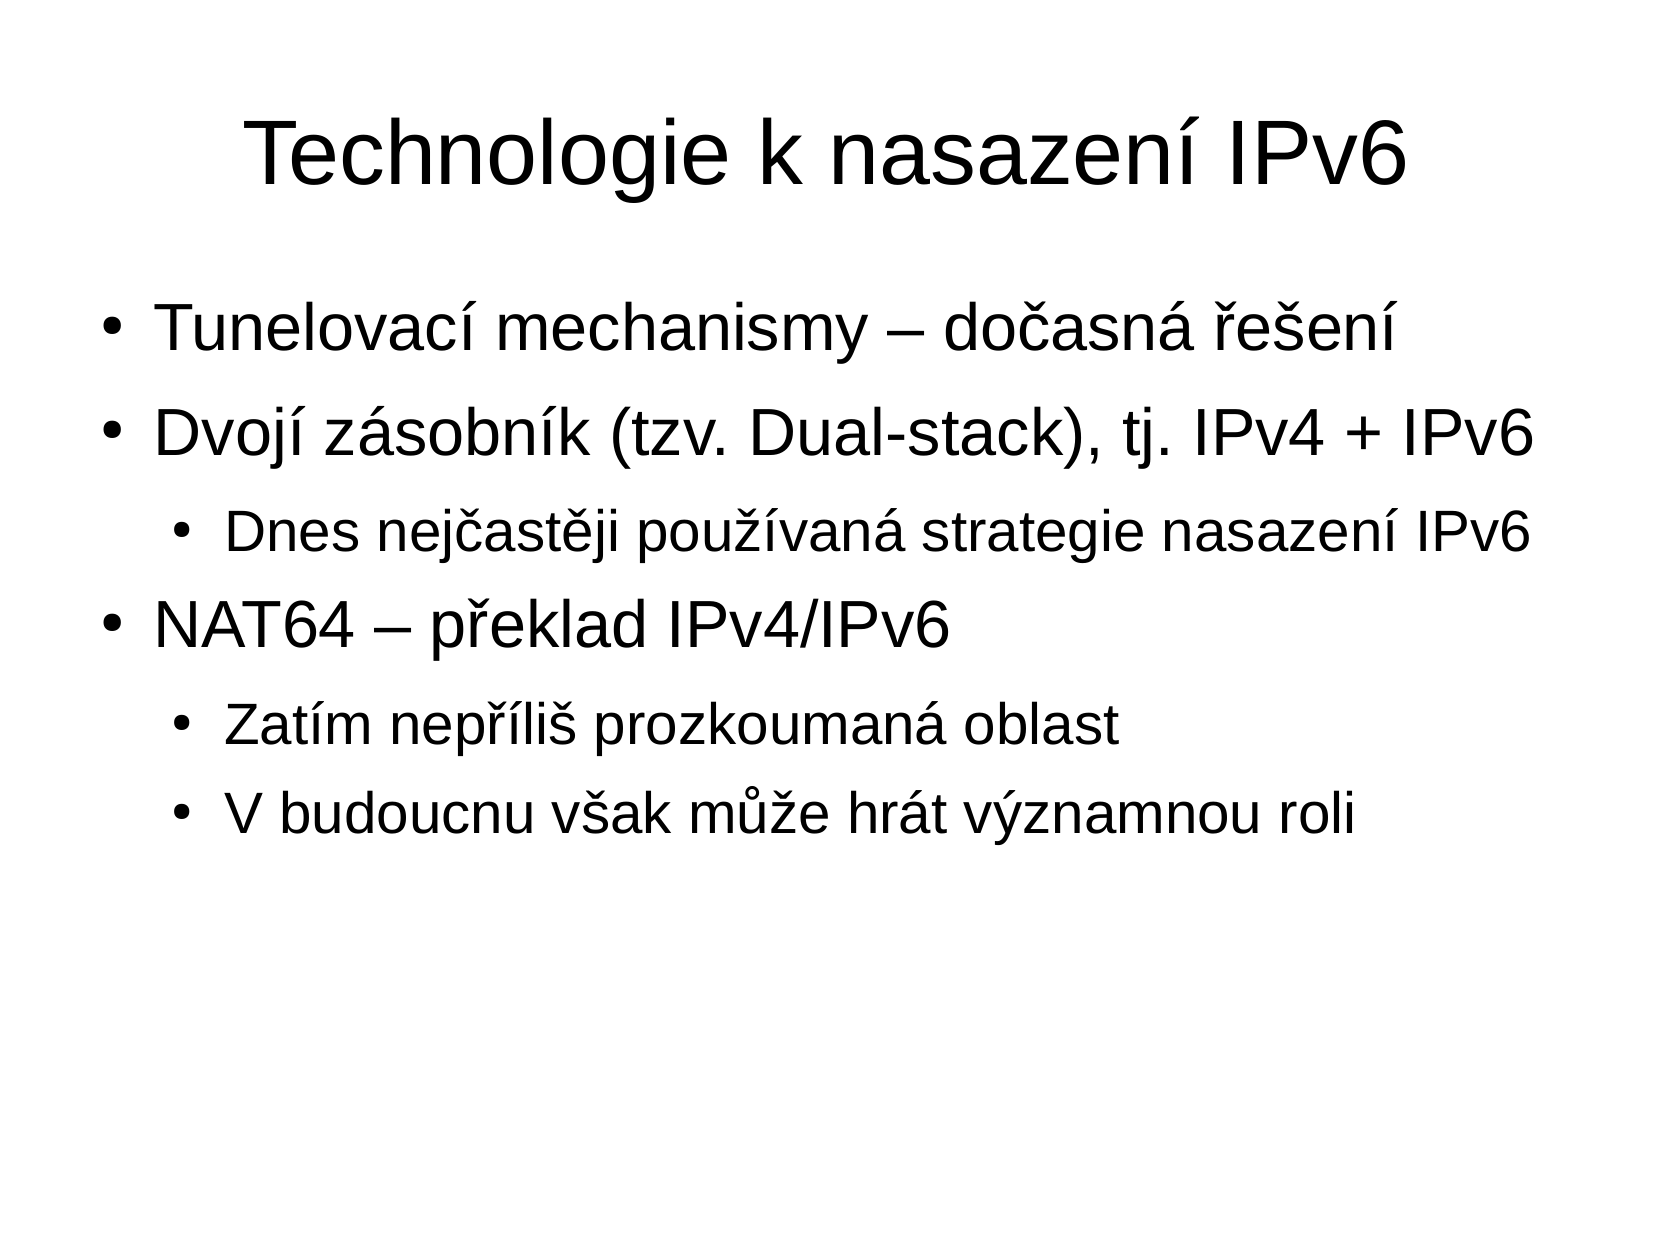

# Technologie k nasazení IPv6
Tunelovací mechanismy – dočasná řešení
Dvojí zásobník (tzv. Dual-stack), tj. IPv4 + IPv6
Dnes nejčastěji používaná strategie nasazení IPv6
NAT64 – překlad IPv4/IPv6
Zatím nepříliš prozkoumaná oblast
V budoucnu však může hrát významnou roli